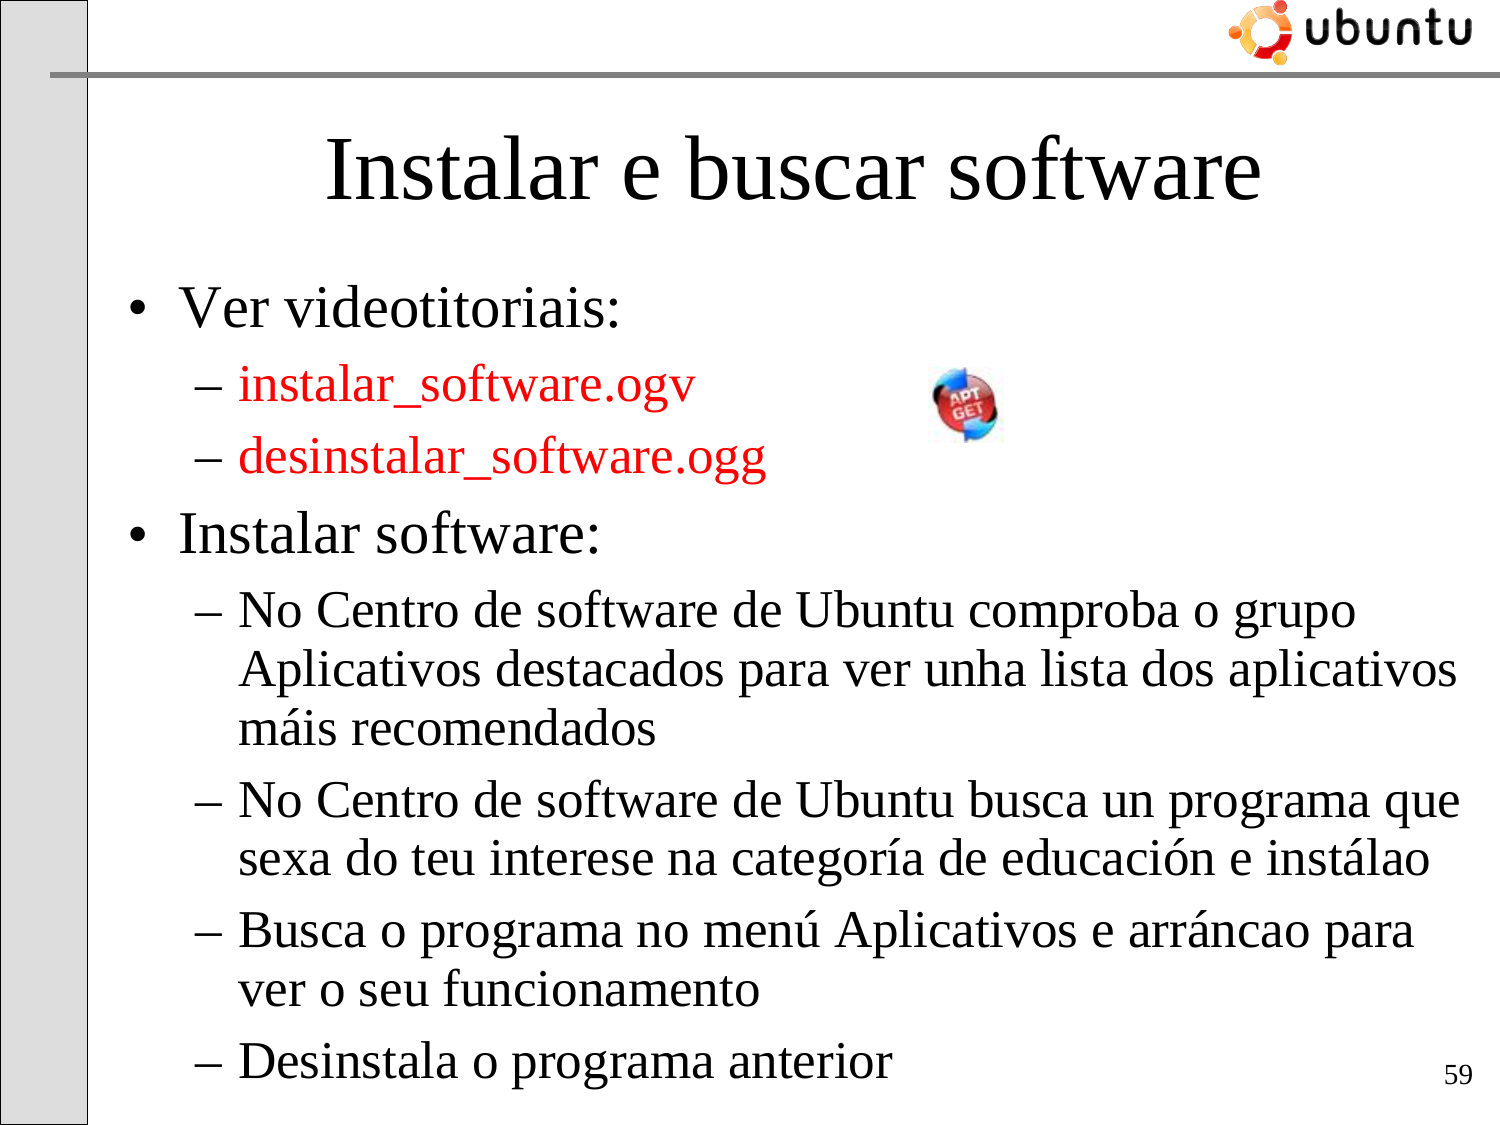

# Instalar e buscar software
Ver videotitoriais:
instalar_software.ogv
desinstalar_software.ogg
Instalar software:
No Centro de software de Ubuntu comproba o grupo Aplicativos destacados para ver unha lista dos aplicativos máis recomendados
No Centro de software de Ubuntu busca un programa que sexa do teu interese na categoría de educación e instálao
Busca o programa no menú Aplicativos e arráncao para ver o seu funcionamento
Desinstala o programa anterior
59